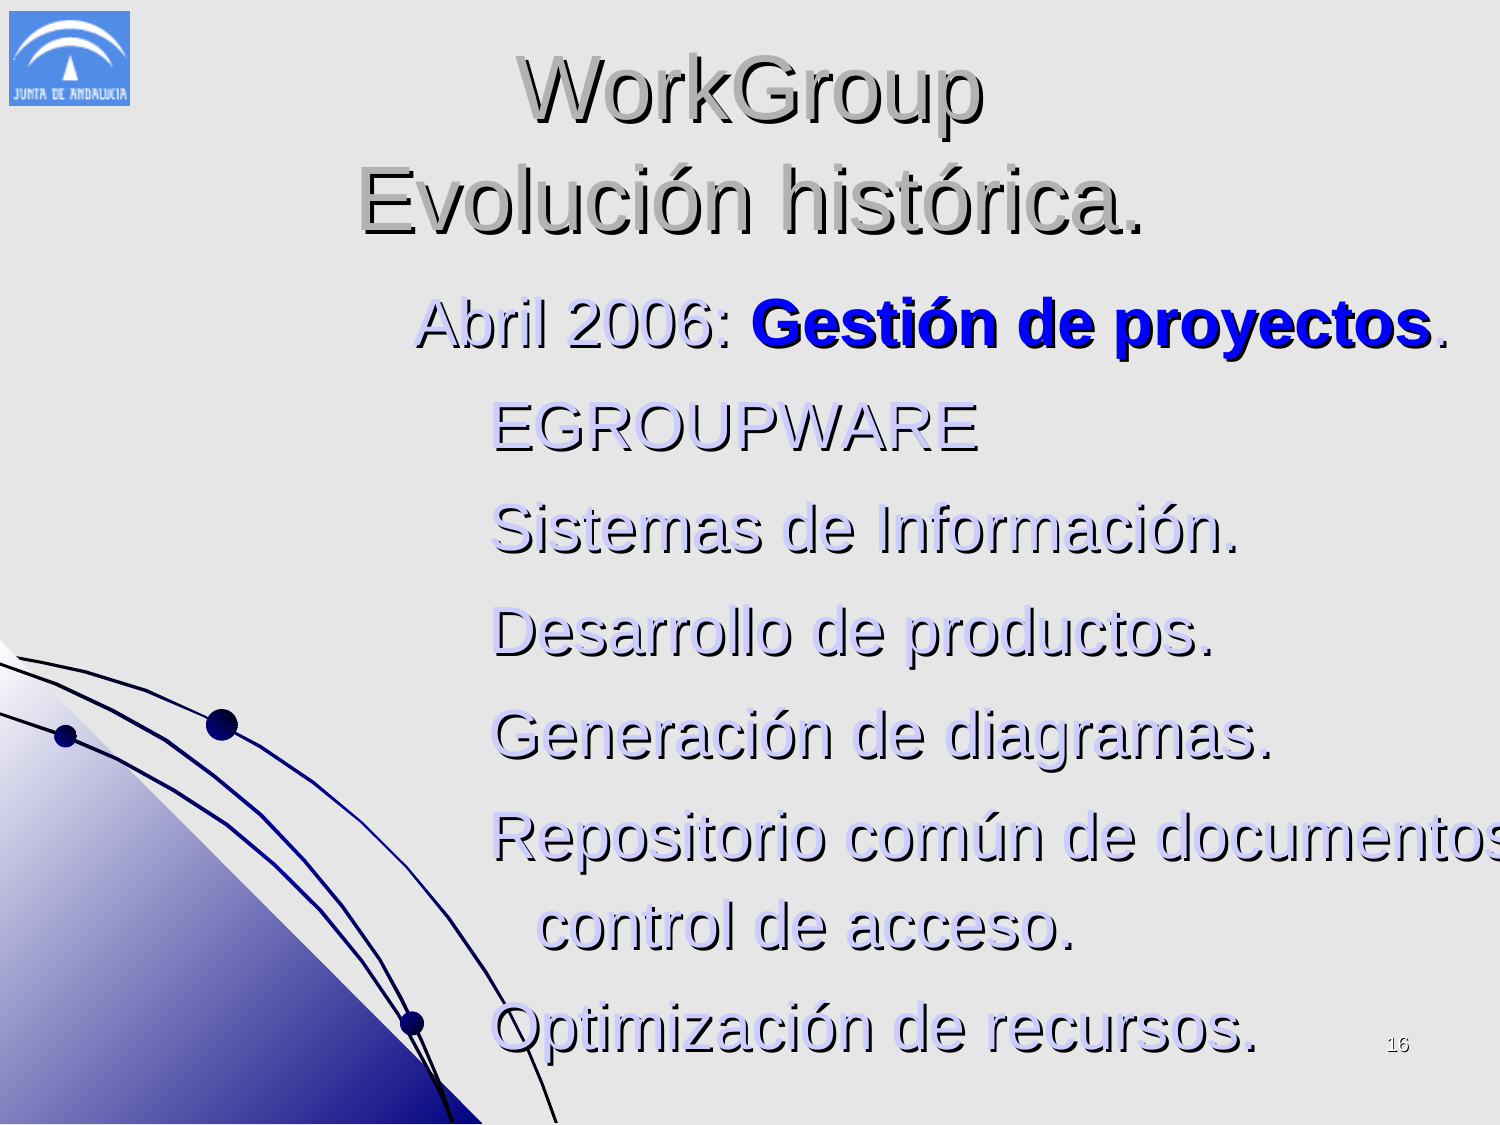

# WorkGroup Evolución histórica.
Abril 2006: Gestión de proyectos.
EGROUPWARE
Sistemas de Información.
Desarrollo de productos.
Generación de diagramas.
Repositorio común de documentos, control de acceso.
Optimización de recursos.
16